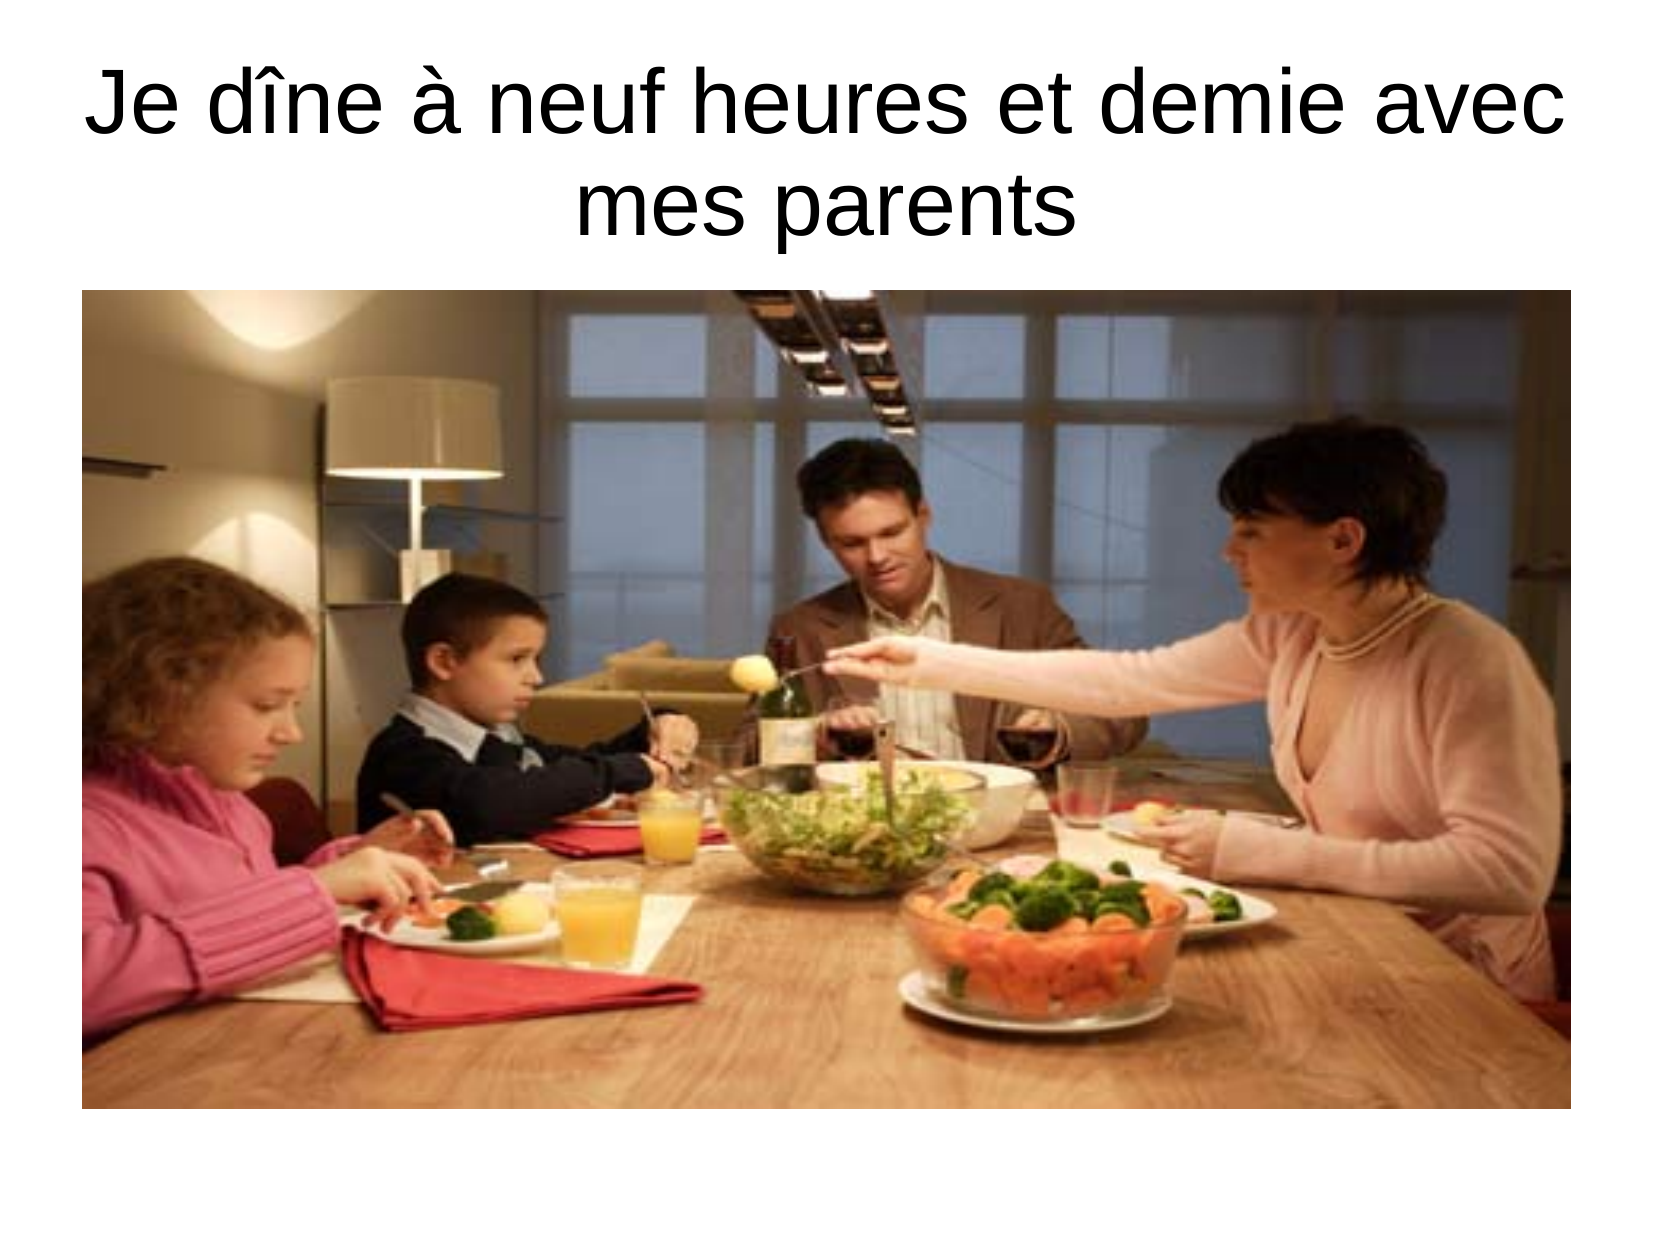

# Je dîne à neuf heures et demie avec mes parents